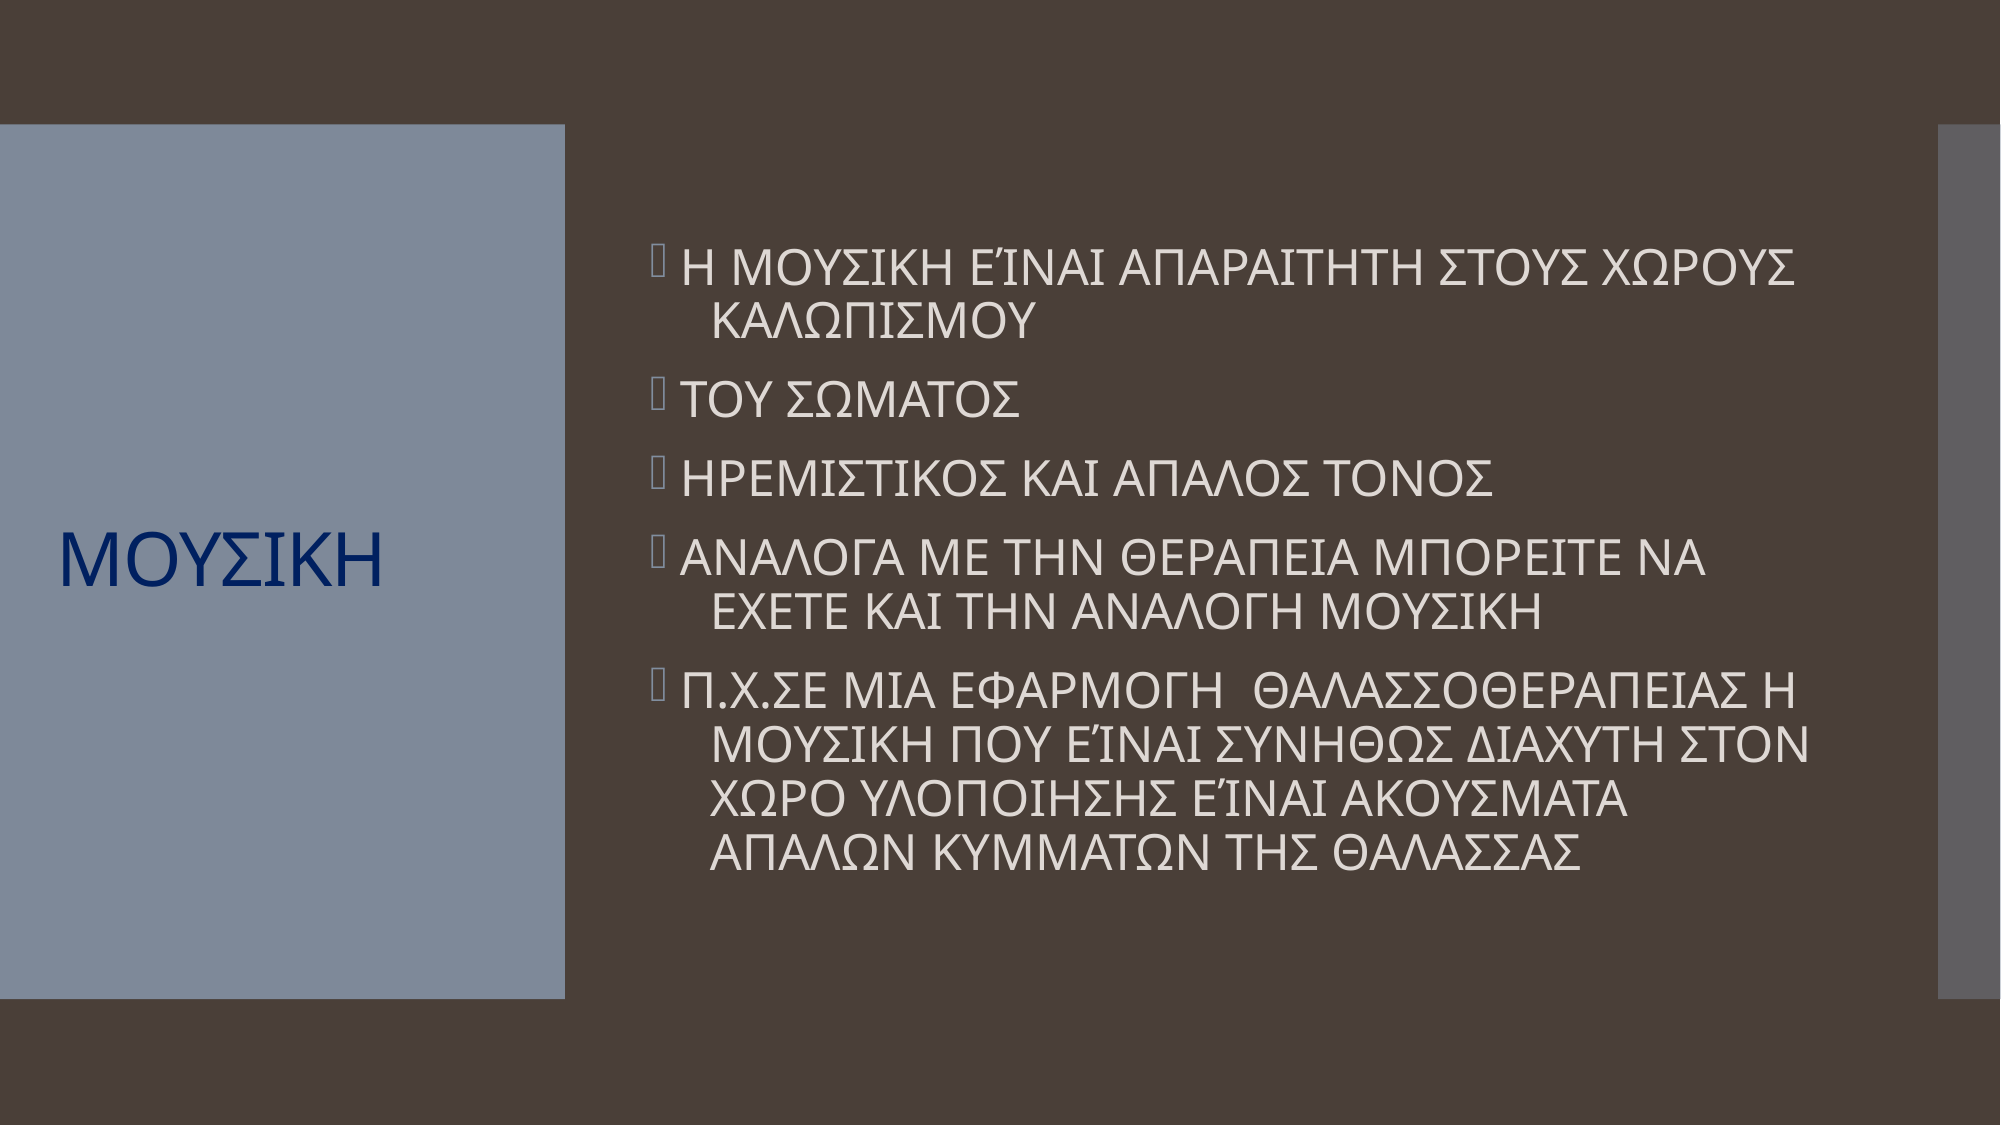

Η ΜΟΥΣΙΚΗ ΕΊΝΑΙ ΑΠΑΡΑΙΤΗΤΗ ΣΤΟΥΣ ΧΩΡΟΥΣ ΚΑΛΩΠΙΣΜΟΥ
ΤΟΥ ΣΩΜΑΤΟΣ
ΗΡΕΜΙΣΤΙΚΟΣ ΚΑΙ ΑΠΑΛΟΣ ΤΟΝΟΣ
ΑΝΑΛΟΓΑ ΜΕ ΤΗΝ ΘΕΡΑΠΕΙΑ ΜΠΟΡΕΙΤΕ ΝΑ ΕΧΕΤΕ ΚΑΙ ΤΗΝ ΑΝΑΛΟΓΗ ΜΟΥΣΙΚΗ
Π.Χ.ΣΕ ΜΙΑ ΕΦΑΡΜΟΓΗ ΘΑΛΑΣΣΟΘΕΡΑΠΕΙΑΣ Η ΜΟΥΣΙΚΗ ΠΟΥ ΕΊΝΑΙ ΣΥΝΗΘΩΣ ΔΙΑΧΥΤΗ ΣΤΟΝ ΧΩΡΟ ΥΛΟΠΟΙΗΣΗΣ ΕΊΝΑΙ ΑΚΟΥΣΜΑΤΑ ΑΠΑΛΩΝ ΚΥΜΜΑΤΩΝ ΤΗΣ ΘΑΛΑΣΣΑΣ
# ΜΟΥΣΙΚΗ